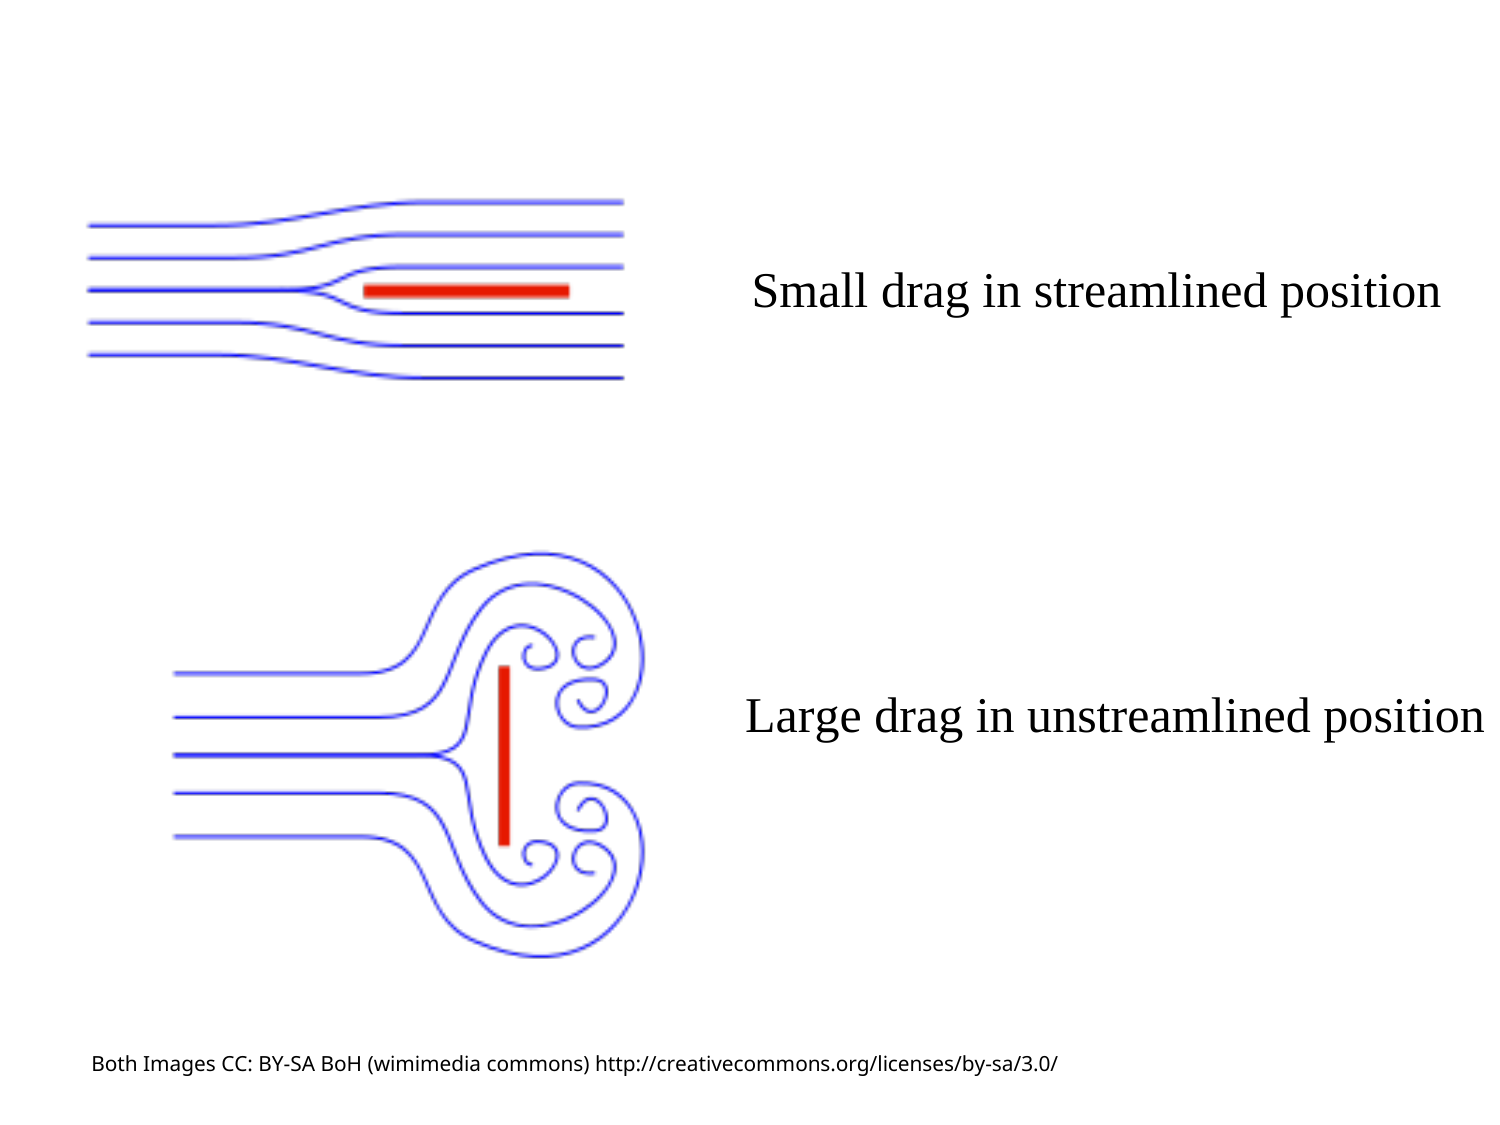

Small drag in streamlined position
Large drag in unstreamlined position
Both Images CC: BY-SA BoH (wimimedia commons) http://creativecommons.org/licenses/by-sa/3.0/